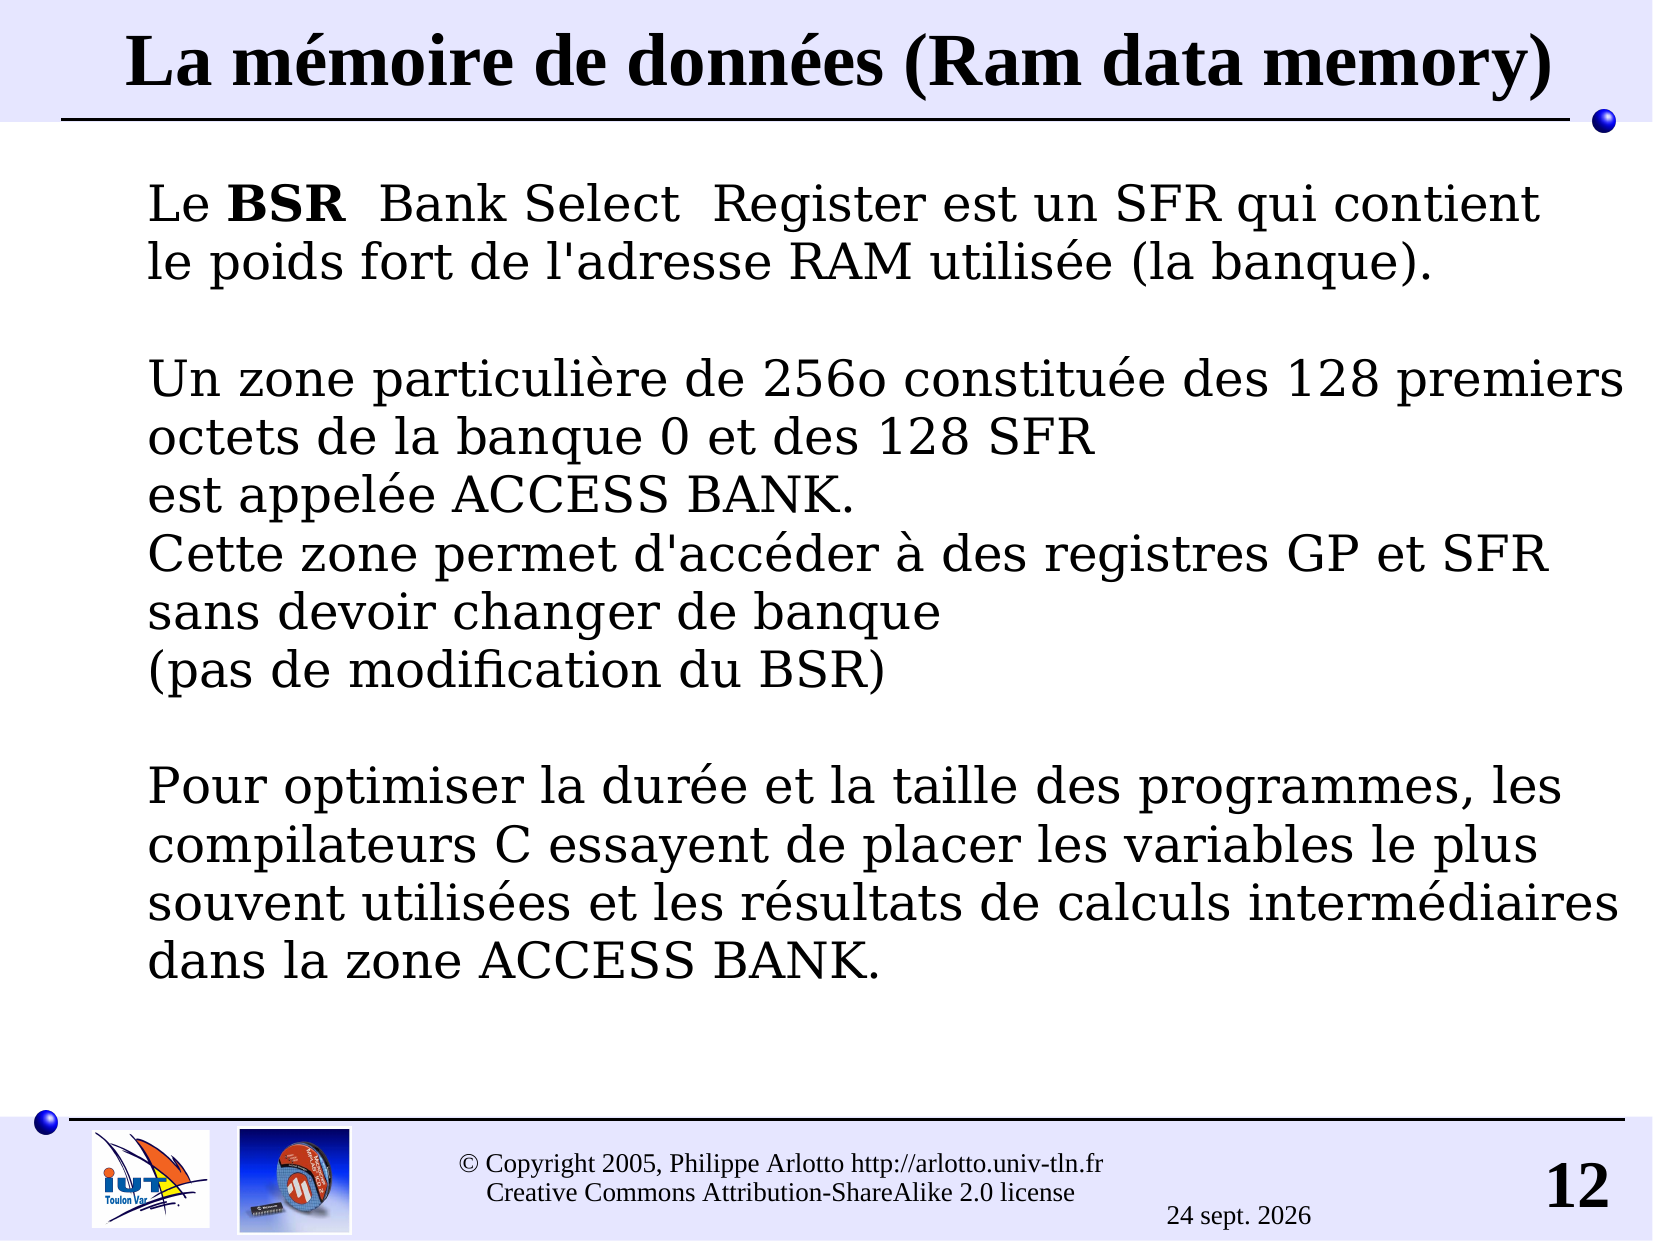

# La mémoire de données (Ram data memory)
Le BSR Bank Select Register est un SFR qui contient
le poids fort de l'adresse RAM utilisée (la banque).
Un zone particulière de 256o constituée des 128 premiers
octets de la banque 0 et des 128 SFR
est appelée ACCESS BANK.
Cette zone permet d'accéder à des registres GP et SFR
sans devoir changer de banque
(pas de modification du BSR)
Pour optimiser la durée et la taille des programmes, les
compilateurs C essayent de placer les variables le plus
souvent utilisées et les résultats de calculs intermédiaires
dans la zone ACCESS BANK.